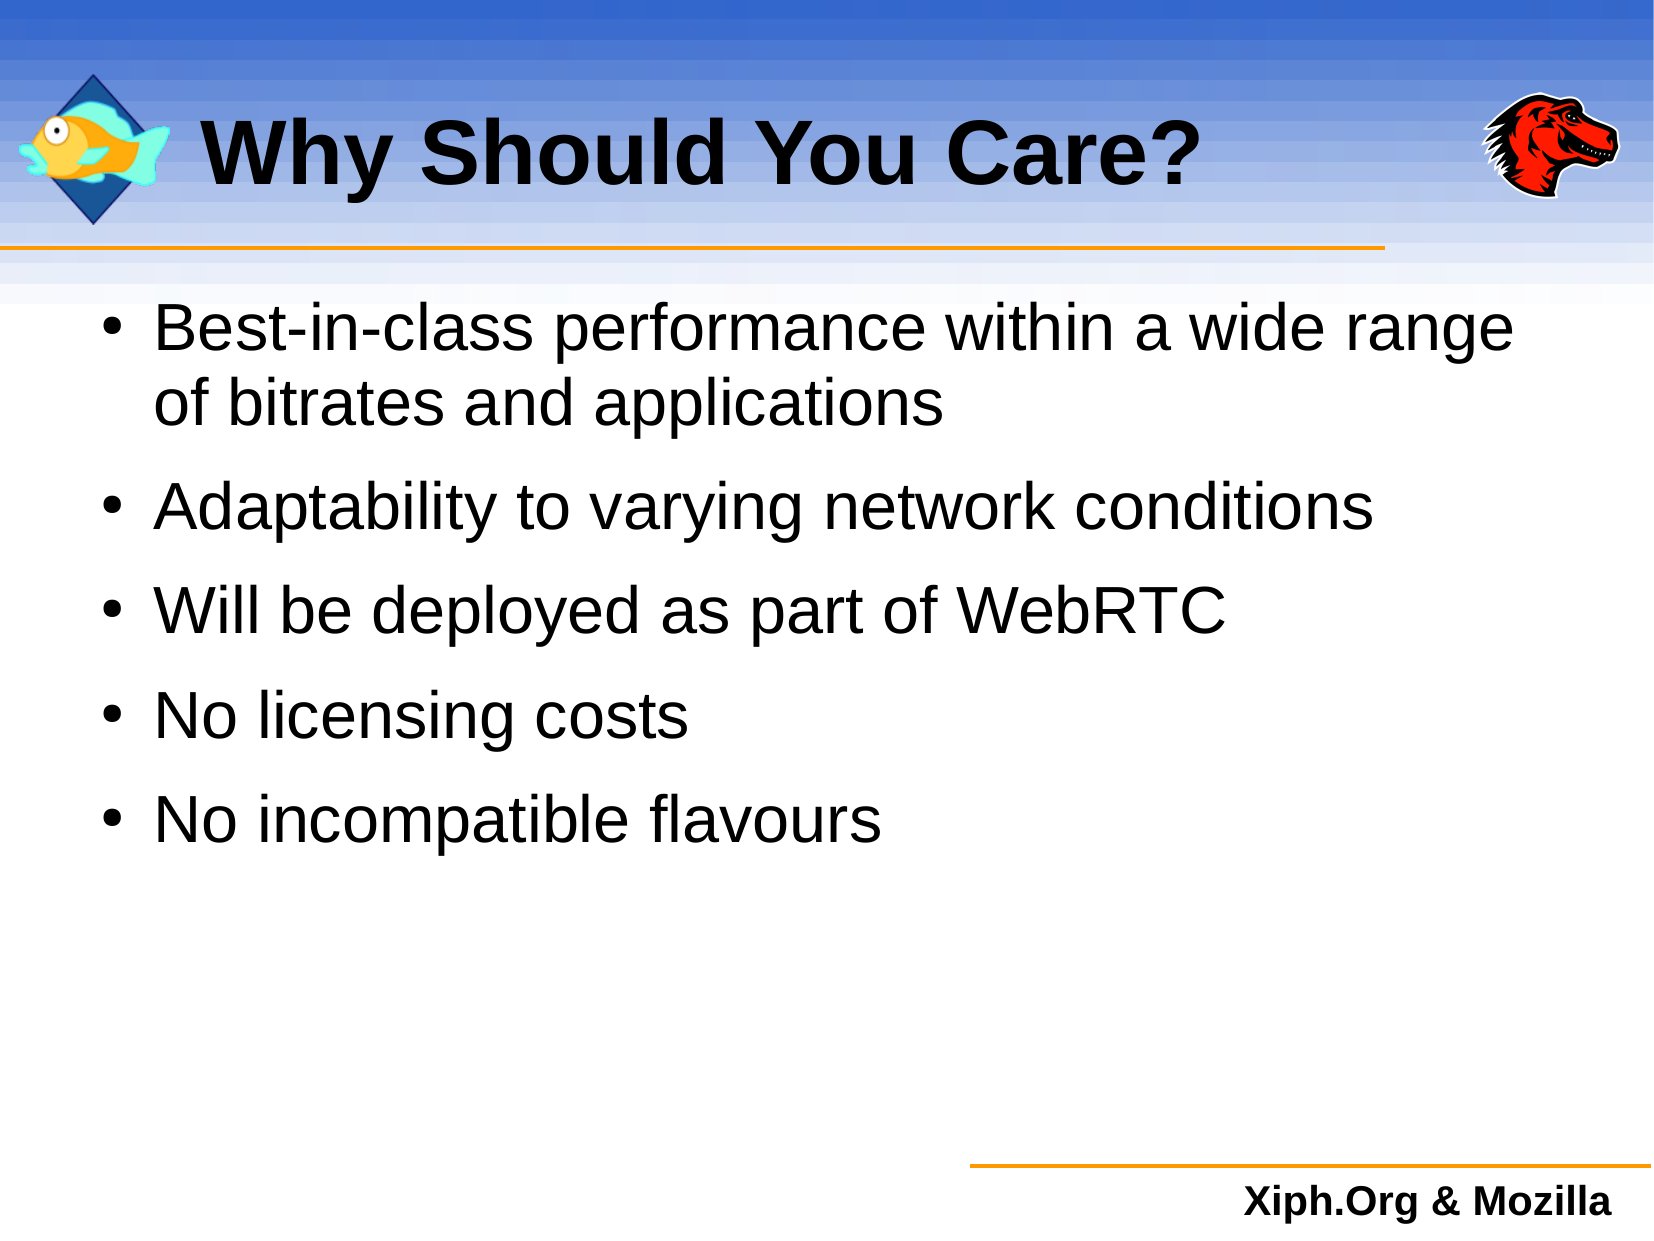

# Why Should You Care?
Best-in-class performance within a wide range of bitrates and applications
Adaptability to varying network conditions
Will be deployed as part of WebRTC
No licensing costs
No incompatible flavours